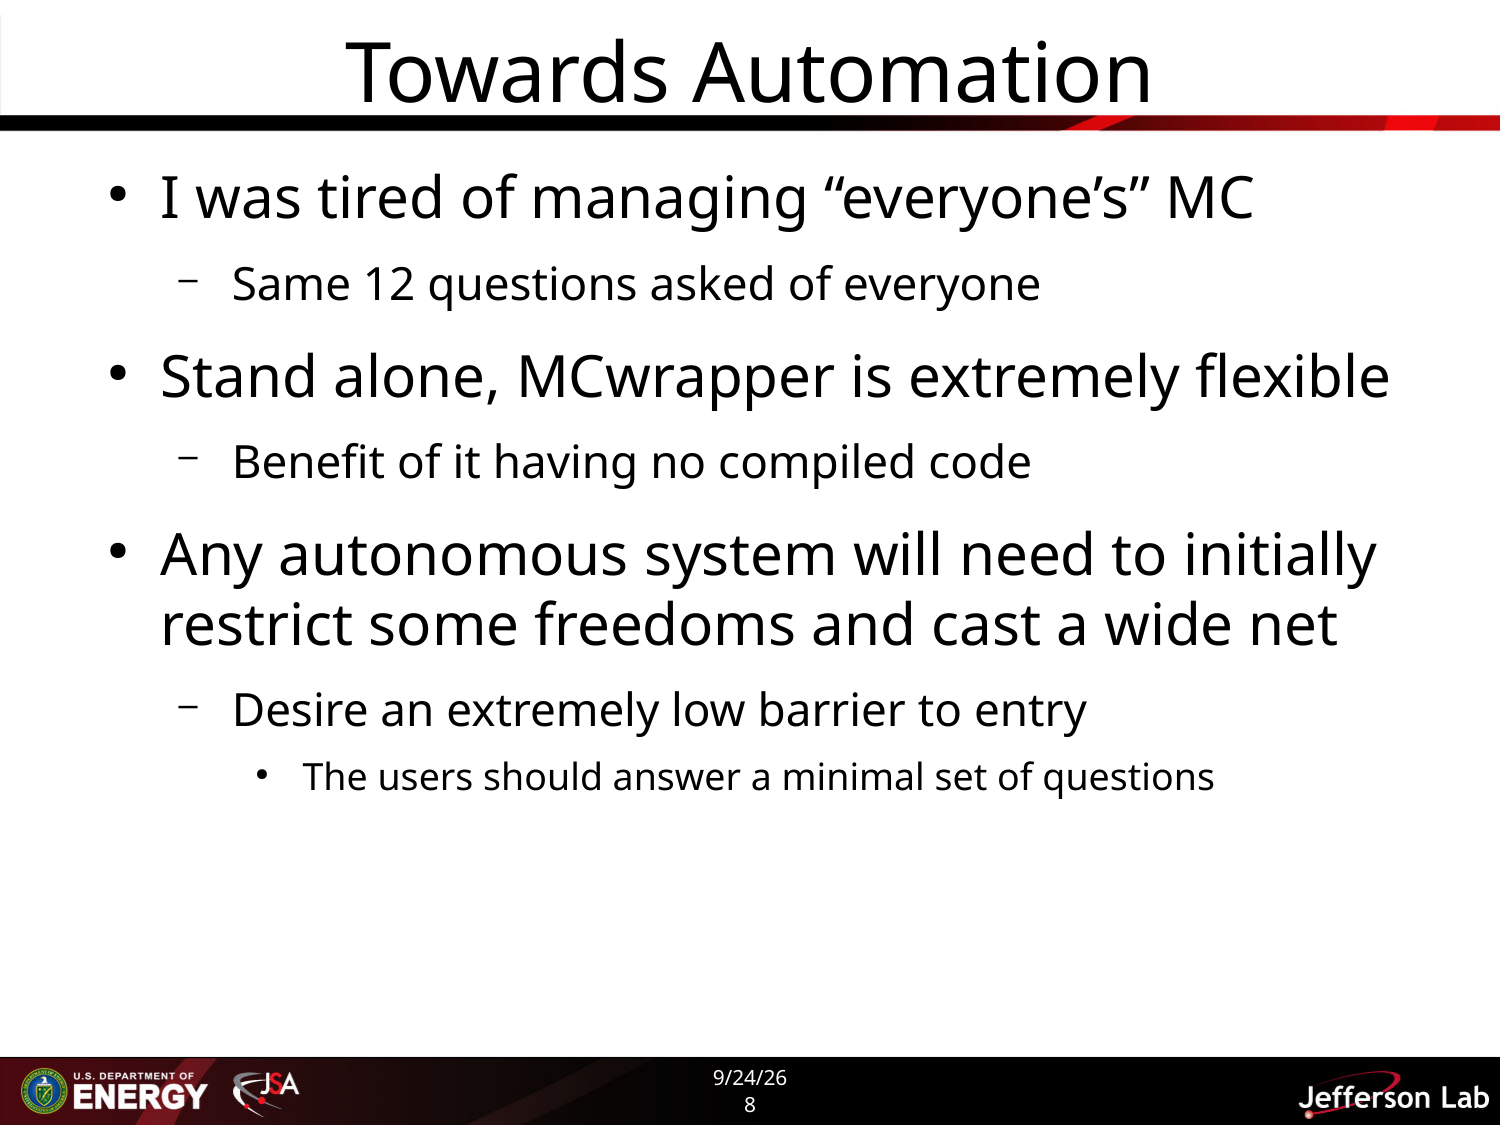

# Towards Automation
I was tired of managing “everyone’s” MC
Same 12 questions asked of everyone
Stand alone, MCwrapper is extremely flexible
Benefit of it having no compiled code
Any autonomous system will need to initially restrict some freedoms and cast a wide net
Desire an extremely low barrier to entry
The users should answer a minimal set of questions